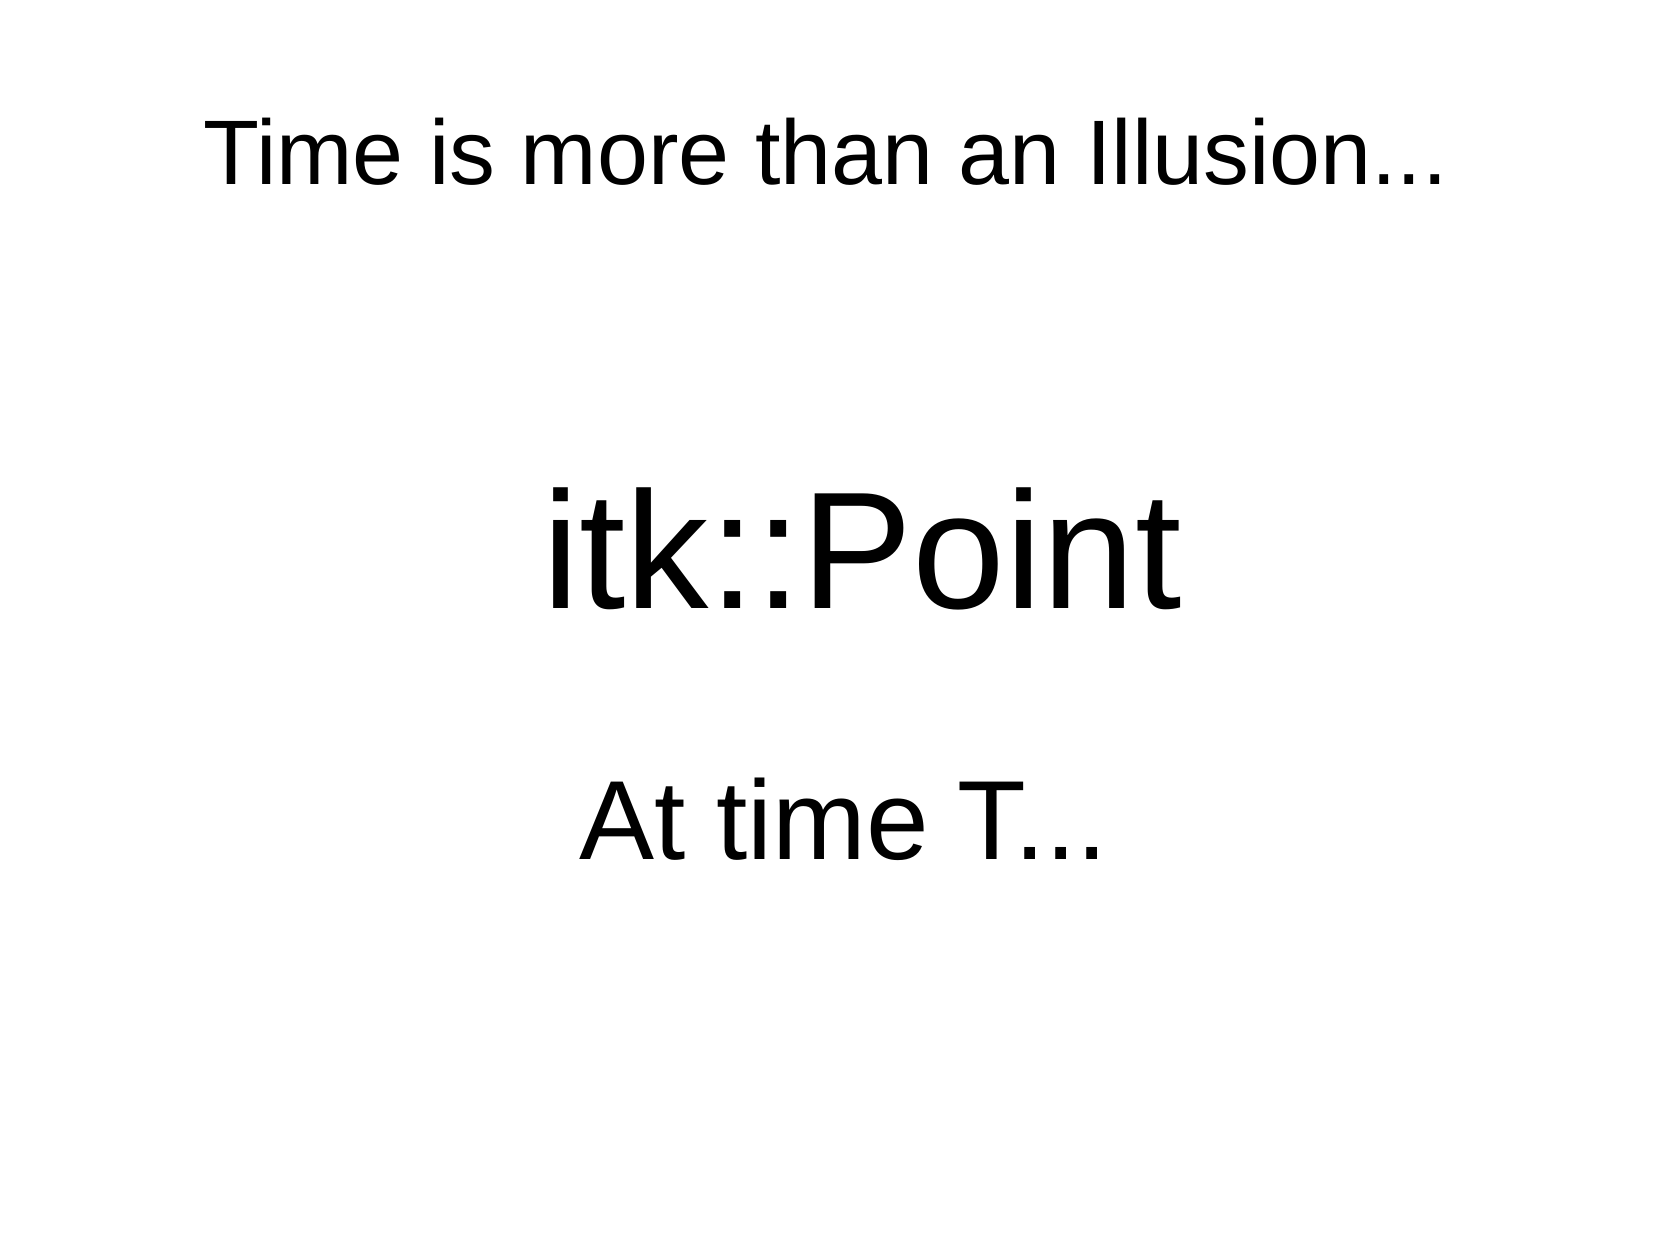

# Time is more than an Illusion...
itk::Point
At time T...